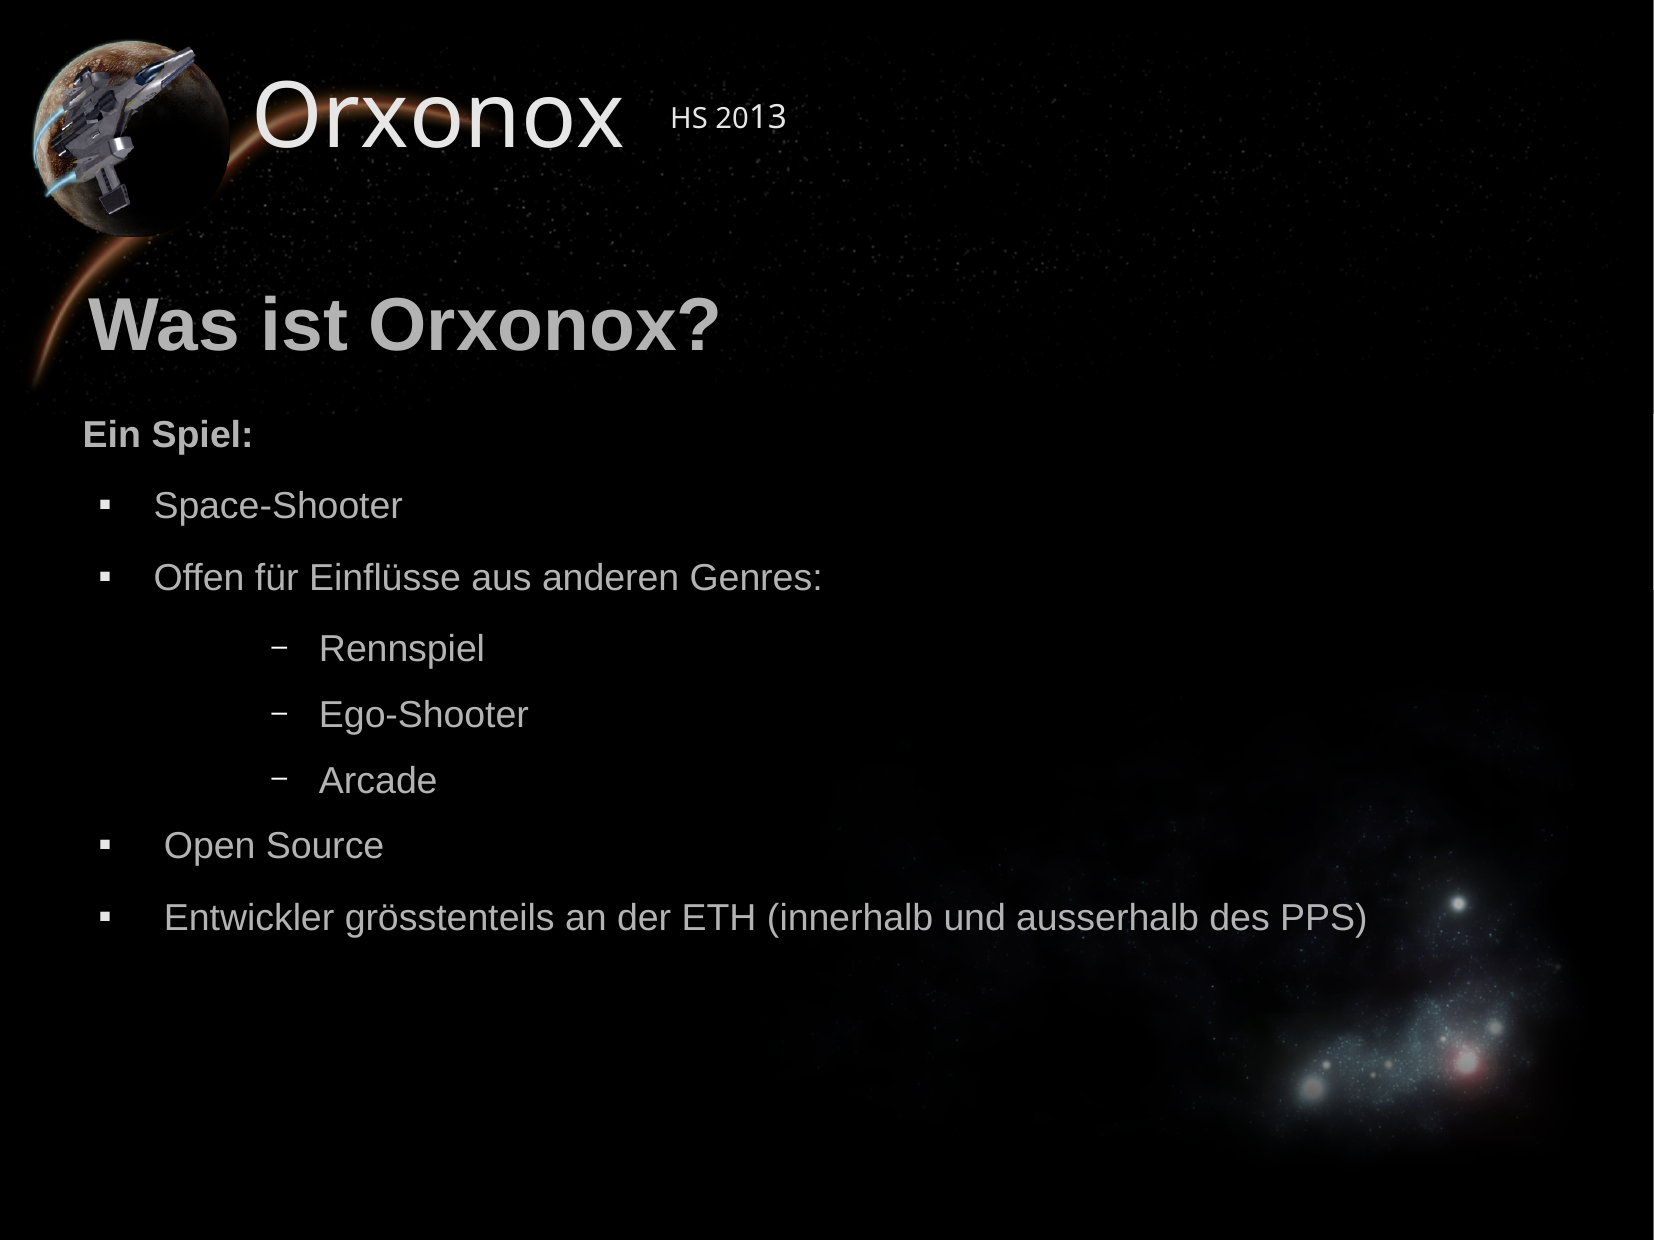

# Was ist Orxonox?
Ein Spiel:
Space-Shooter
Offen für Einflüsse aus anderen Genres:
Rennspiel
Ego-Shooter
Arcade
 Open Source
 Entwickler grösstenteils an der ETH (innerhalb und ausserhalb des PPS)